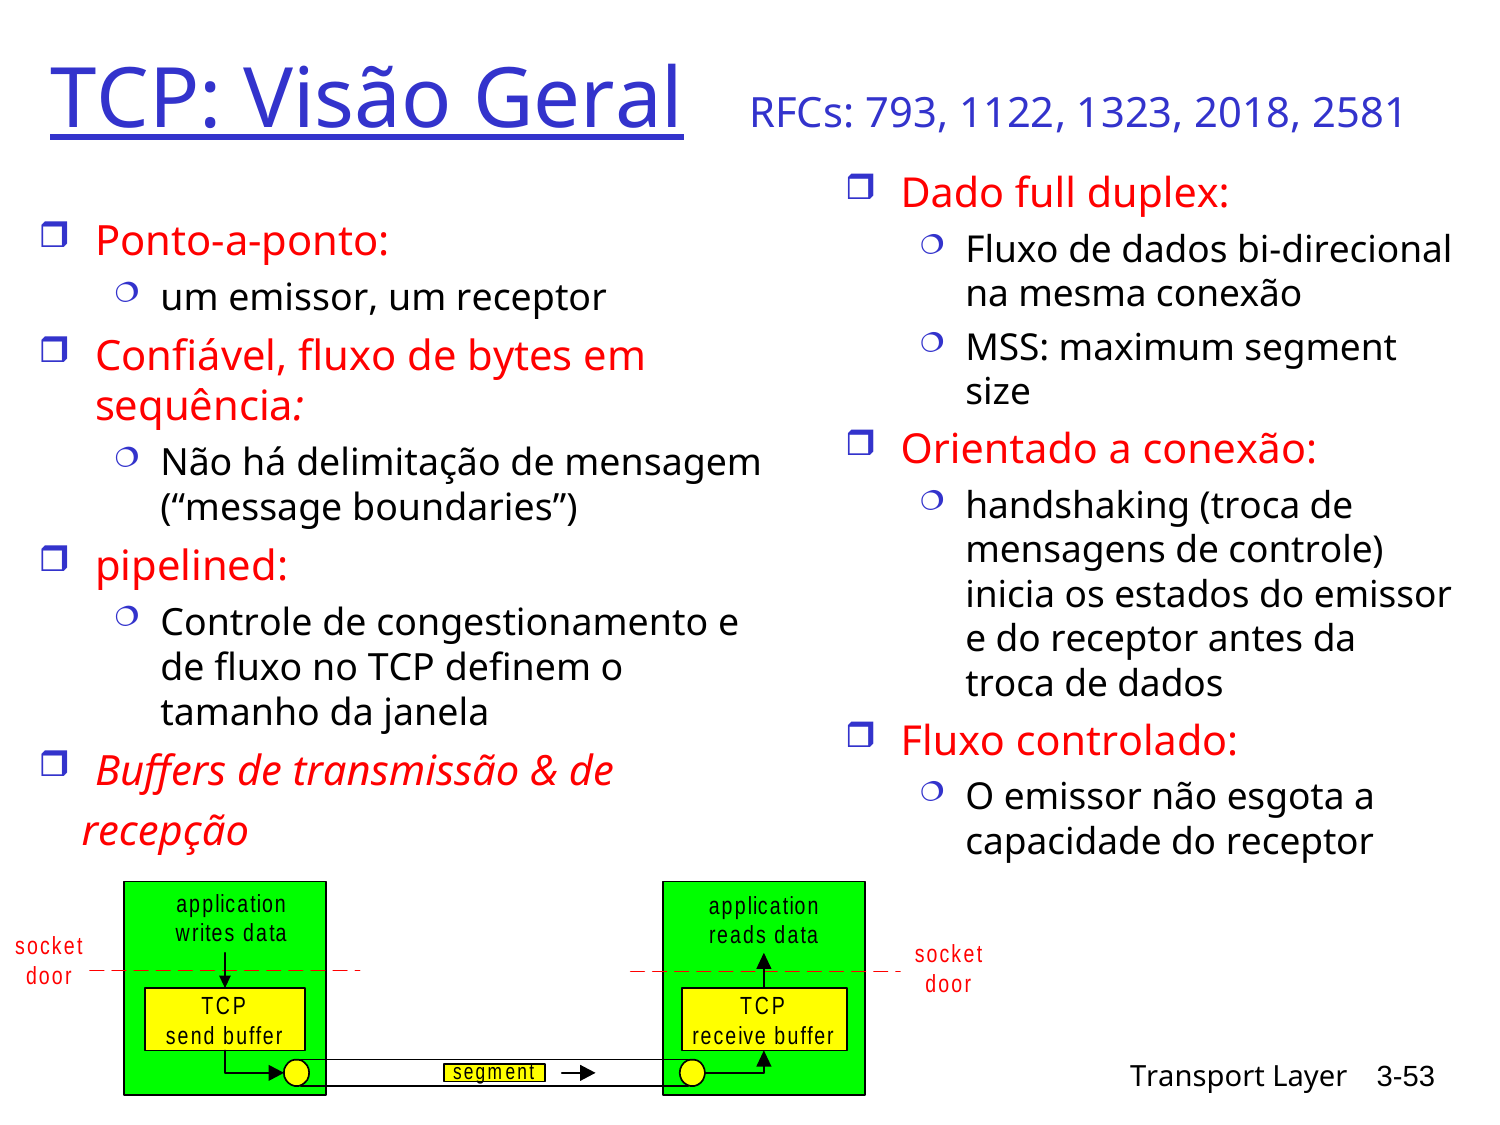

# TCP: Visão Geral RFCs: 793, 1122, 1323, 2018, 2581
Dado full duplex:
Fluxo de dados bi-direcional na mesma conexão
MSS: maximum segment size
Orientado a conexão:
handshaking (troca de mensagens de controle) inicia os estados do emissor e do receptor antes da troca de dados
Fluxo controlado:
O emissor não esgota a capacidade do receptor
Ponto-a-ponto:
um emissor, um receptor
Confiável, fluxo de bytes em sequência:
Não há delimitação de mensagem (“message boundaries”)
pipelined:
Controle de congestionamento e de fluxo no TCP definem o tamanho da janela
Buffers de transmissão & de
 recepção
Transport Layer